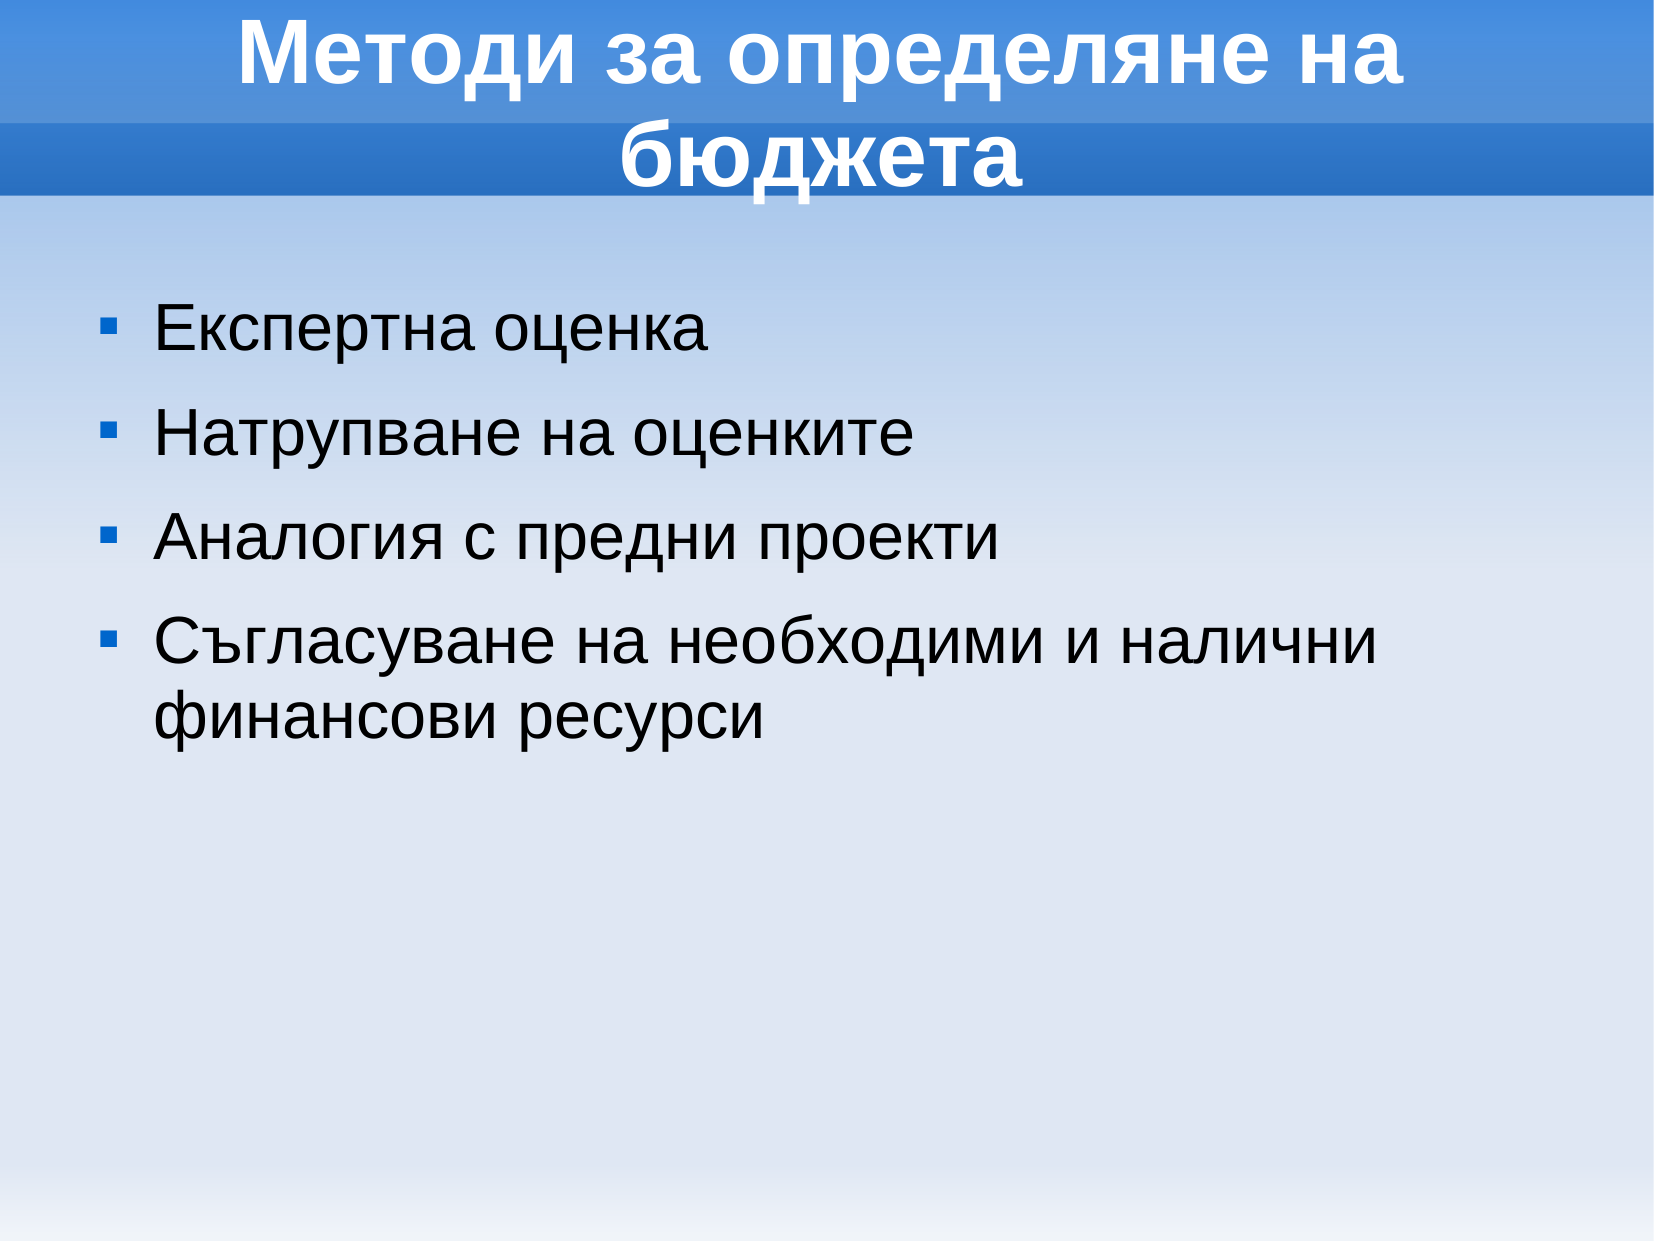

# Методи за определяне на бюджета
Експертна оценка
Натрупване на оценките
Аналогия с предни проекти
Съгласуване на необходими и налични финансови ресурси